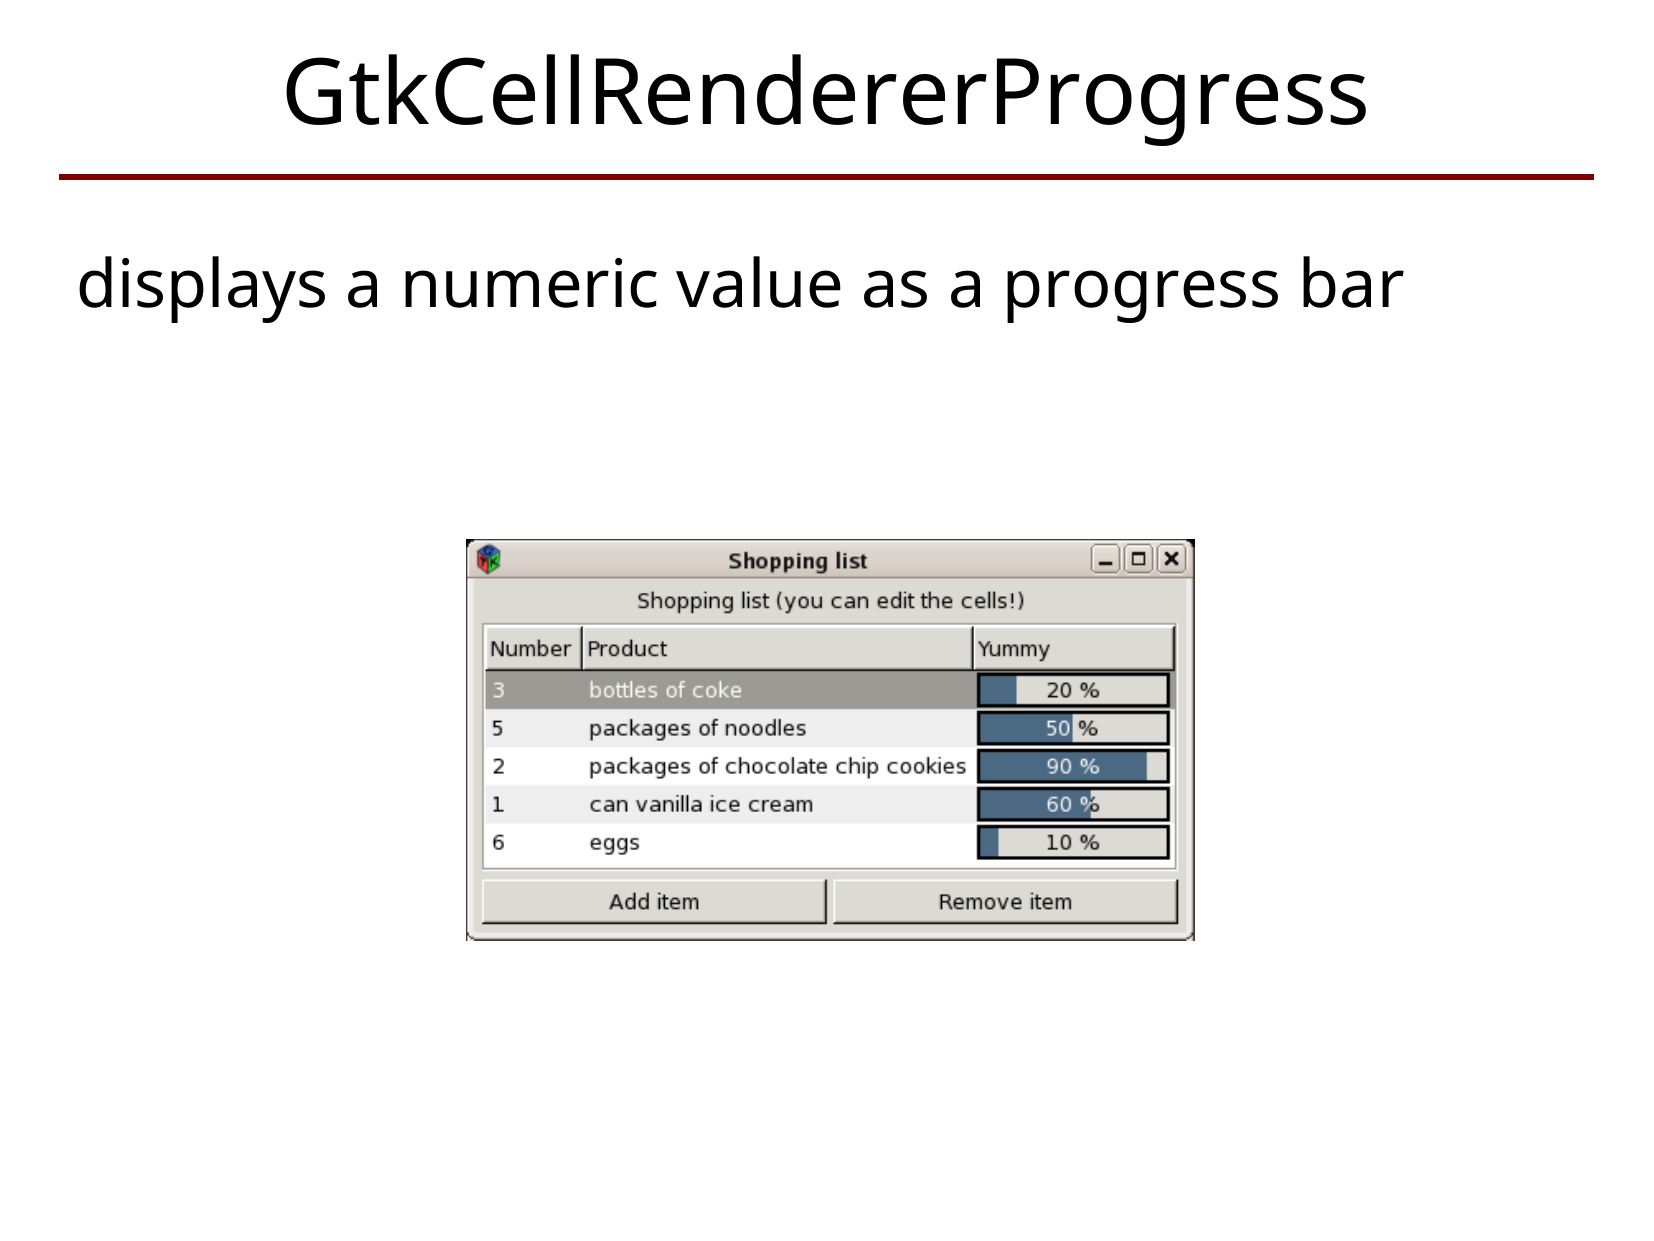

# GtkCellRendererProgress
displays a numeric value as a progress bar